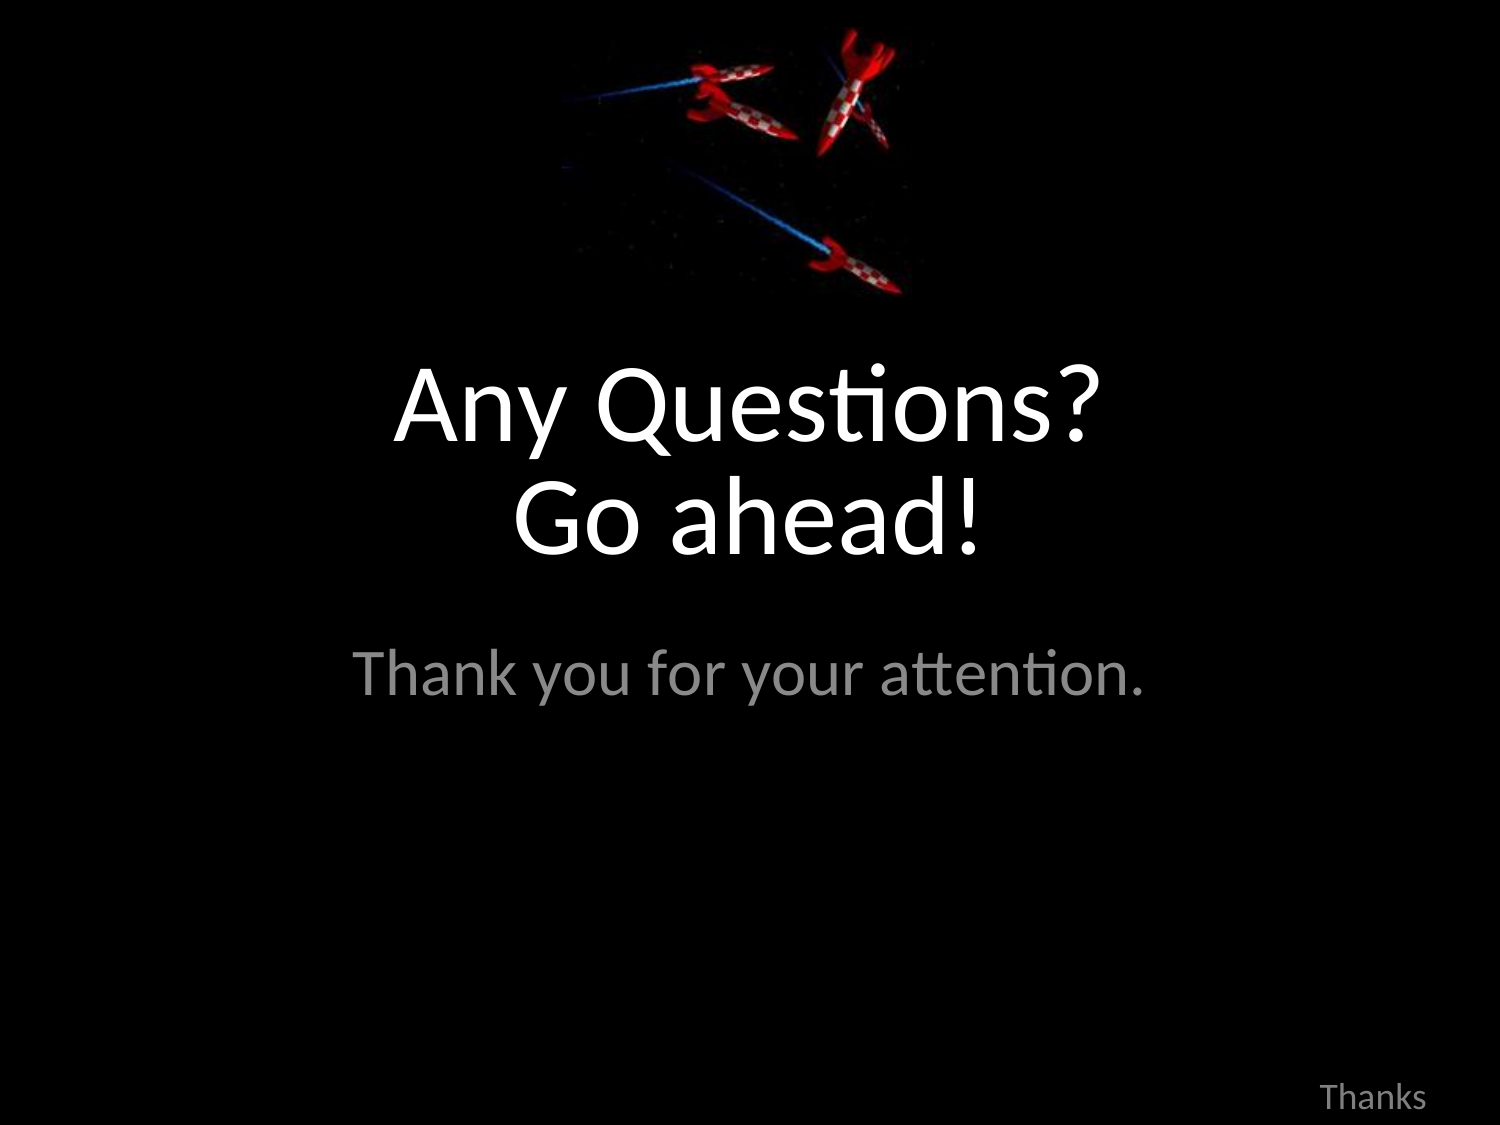

# Any Questions? Go ahead!
Thank you for your attention.
Thanks